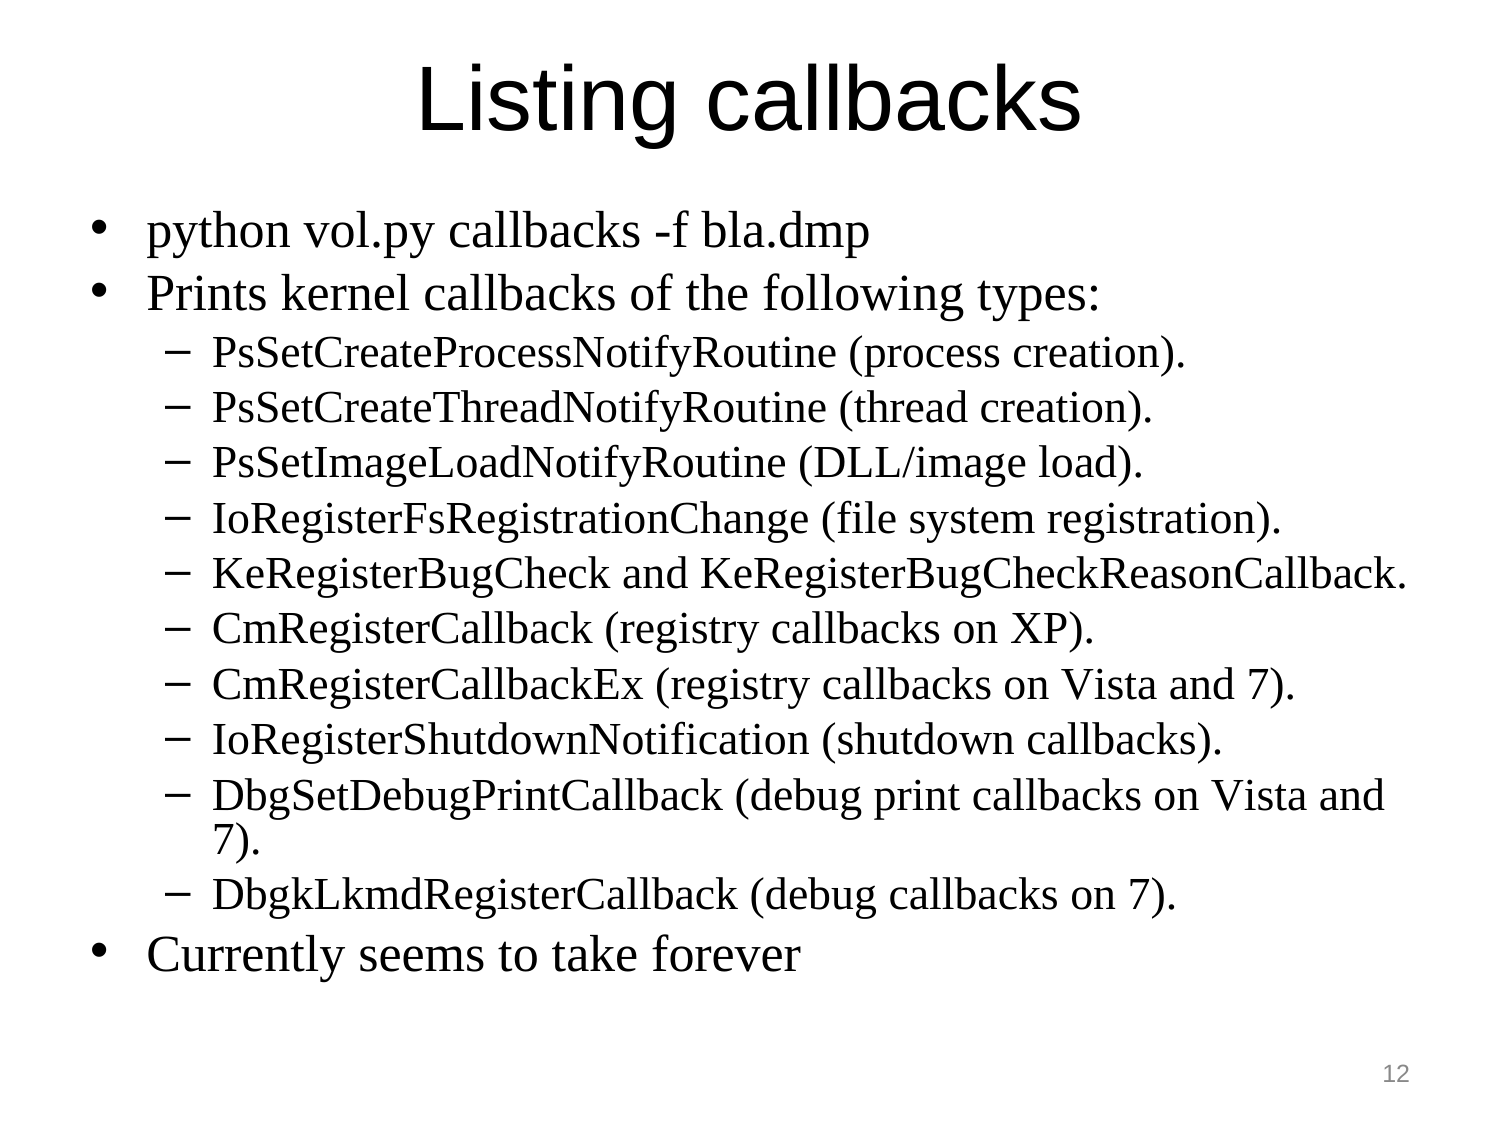

# Listing callbacks
python vol.py callbacks -f bla.dmp
Prints kernel callbacks of the following types:
PsSetCreateProcessNotifyRoutine (process creation).
PsSetCreateThreadNotifyRoutine (thread creation).
PsSetImageLoadNotifyRoutine (DLL/image load).
IoRegisterFsRegistrationChange (file system registration).
KeRegisterBugCheck and KeRegisterBugCheckReasonCallback.
CmRegisterCallback (registry callbacks on XP).
CmRegisterCallbackEx (registry callbacks on Vista and 7).
IoRegisterShutdownNotification (shutdown callbacks).
DbgSetDebugPrintCallback (debug print callbacks on Vista and 7).
DbgkLkmdRegisterCallback (debug callbacks on 7).
Currently seems to take forever